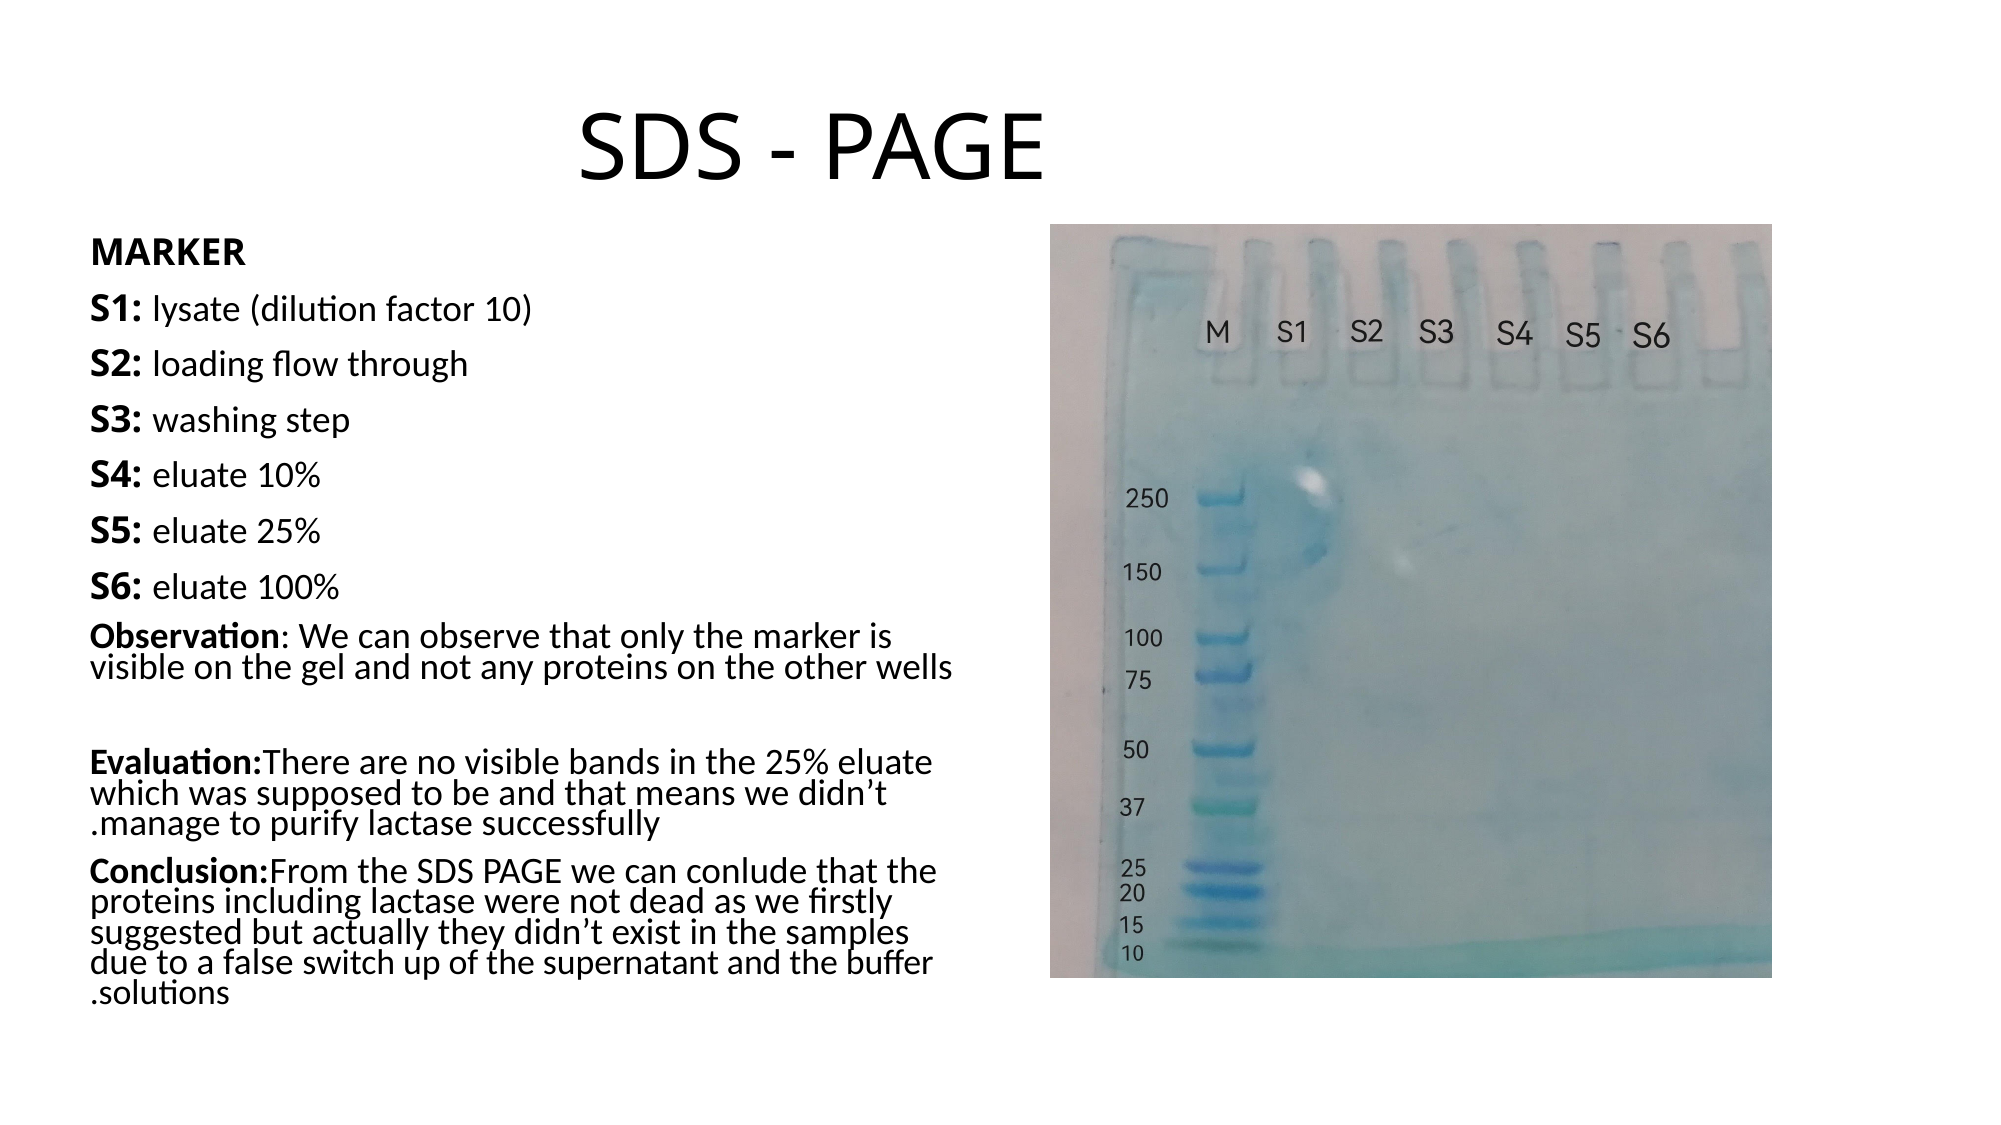

SDS - PAGE
MARKER
S1: lysate (dilution factor 10)
S2: loading flow through
S3: washing step
S4: eluate 10%
S5: eluate 25%
S6: eluate 100%
Observation: We can observe that only the marker is visible on the gel and not any proteins on the other wells
Evaluation:There are no visible bands in the 25% eluate which was supposed to be and that means we didn’t manage to purify lactase successfully.
Conclusion:From the SDS PAGE we can conlude that the proteins including lactase were not dead as we firstly suggested but actually they didn’t exist in the samples due to a false switch up of the supernatant and the buffer solutions.